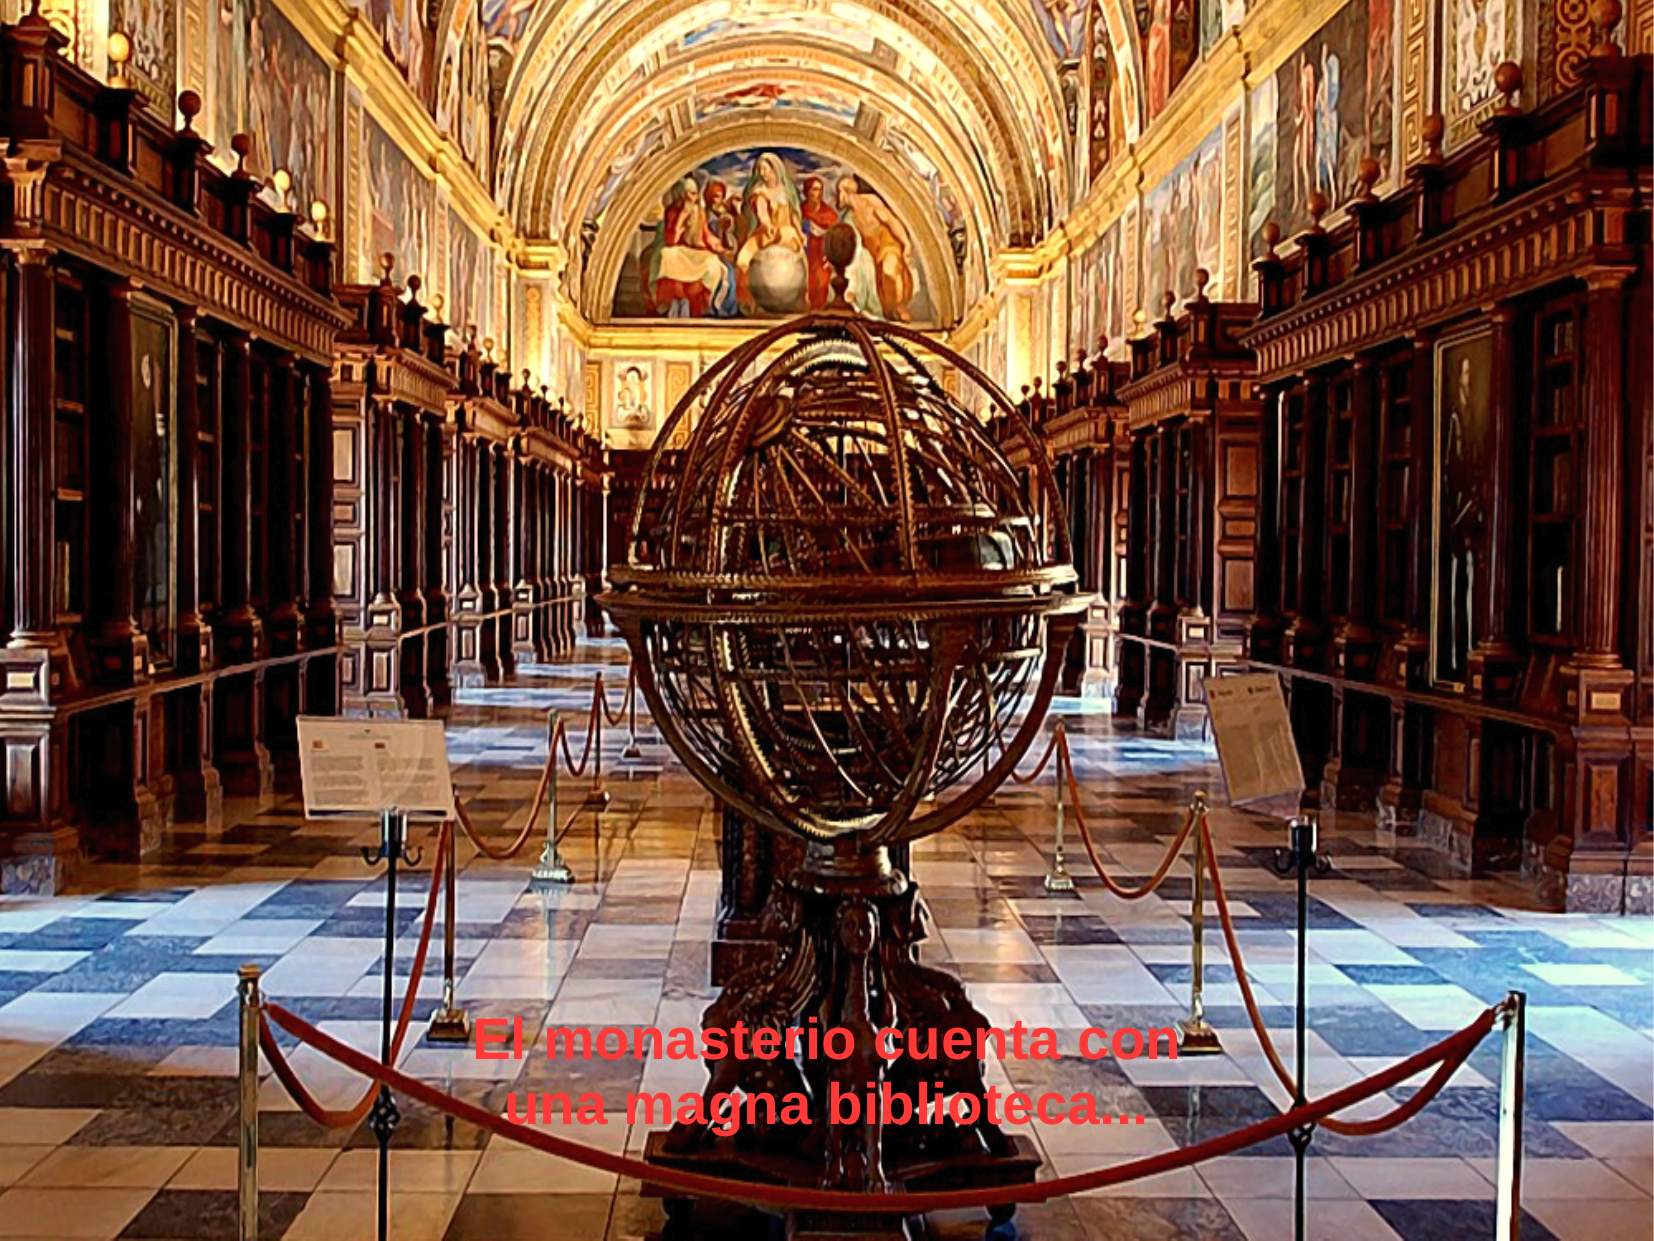

# El monasterio cuenta con una magna biblioteca...